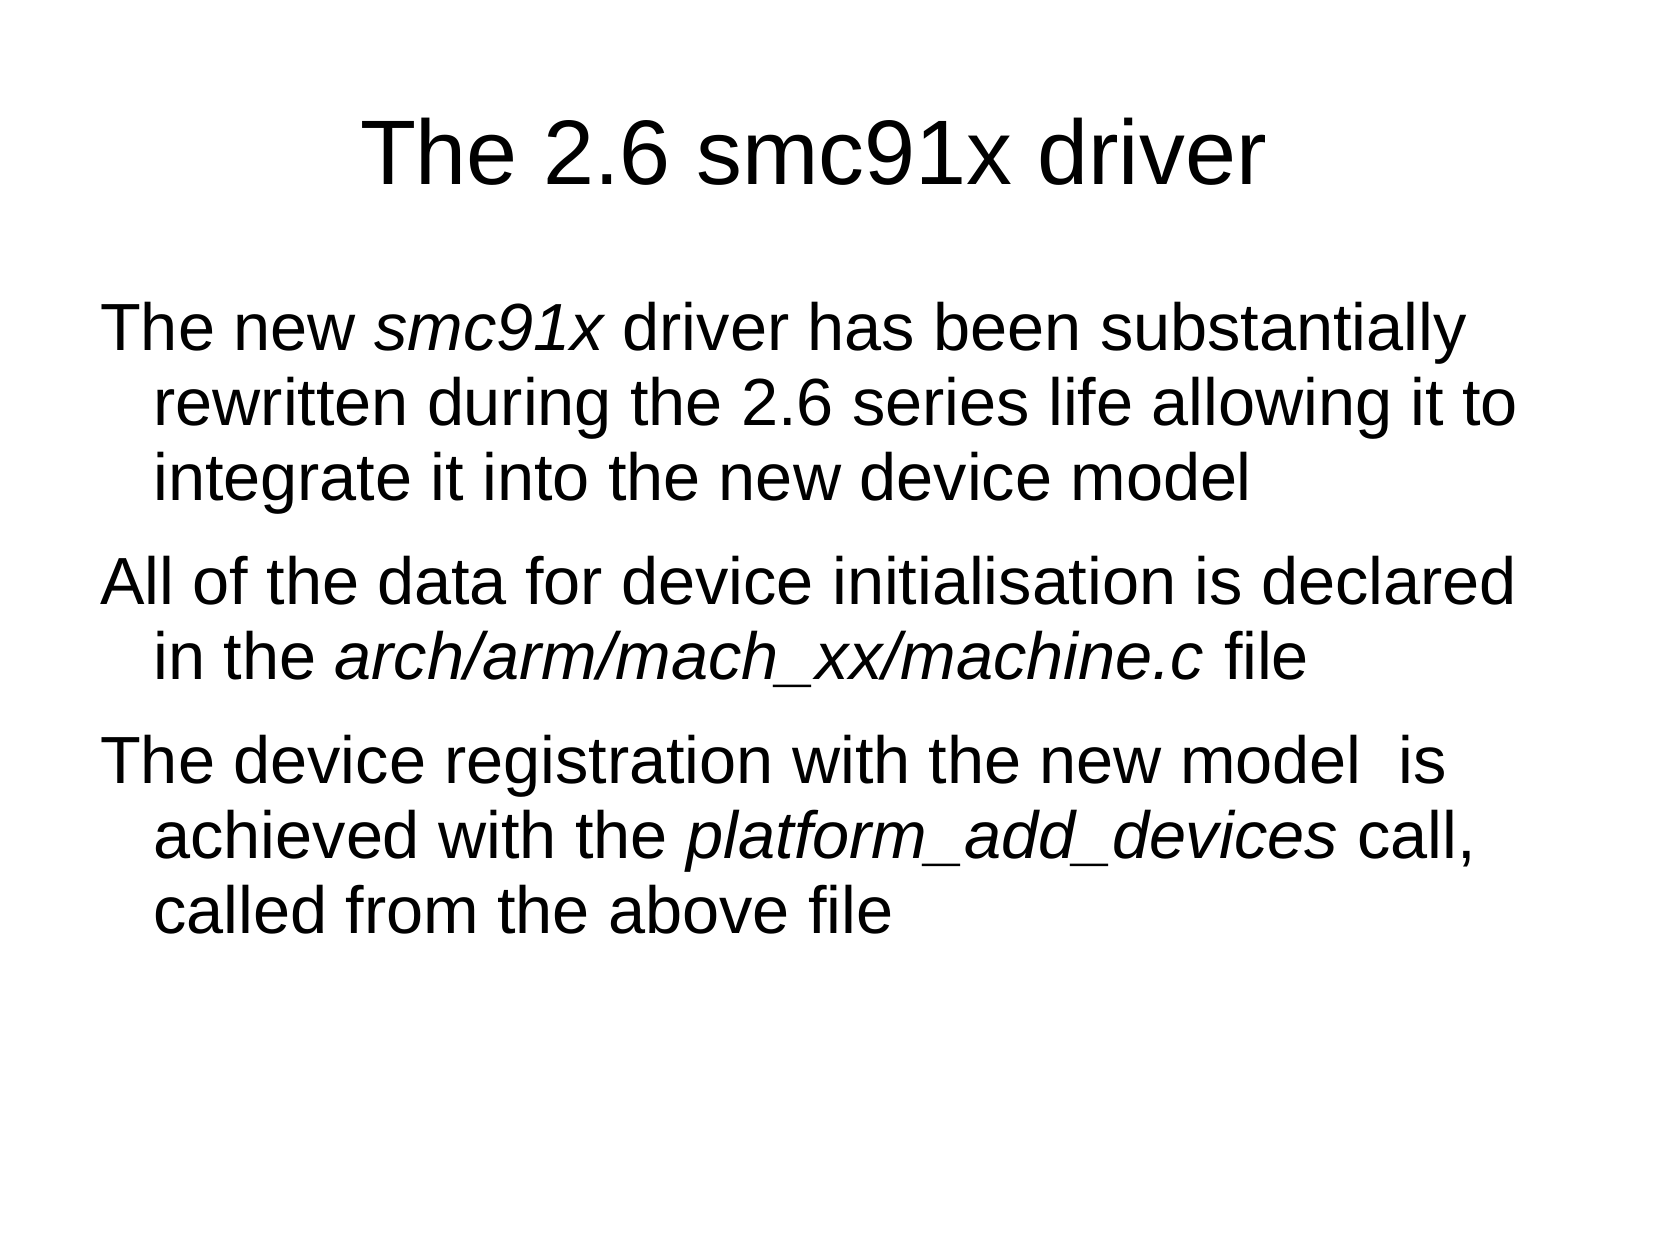

# The 2.6 smc91x driver
The new smc91x driver has been substantially rewritten during the 2.6 series life allowing it to integrate it into the new device model
All of the data for device initialisation is declared in the arch/arm/mach_xx/machine.c file
The device registration with the new model is achieved with the platform_add_devices call, called from the above file